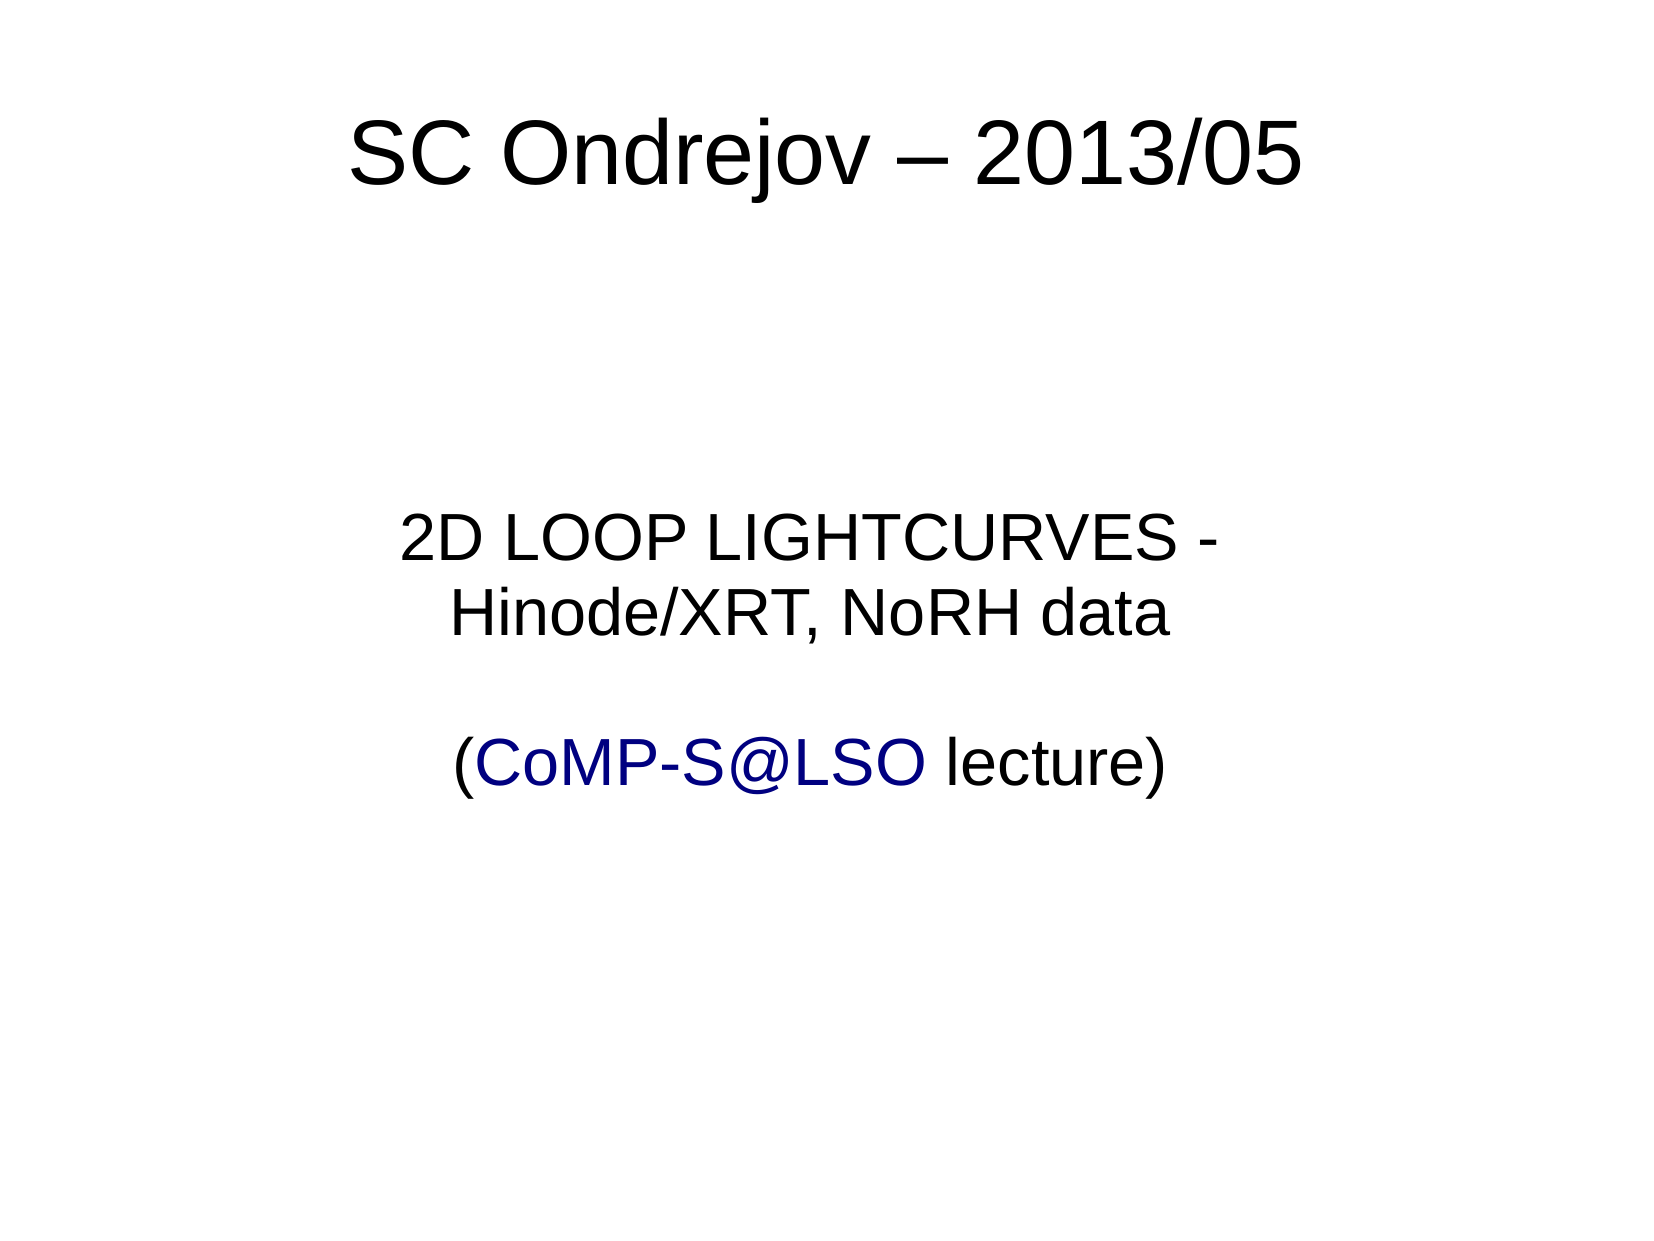

# SC Ondrejov – 2013/05
2D LOOP LIGHTCURVES -
Hinode/XRT, NoRH data
(CoMP-S@LSO lecture)